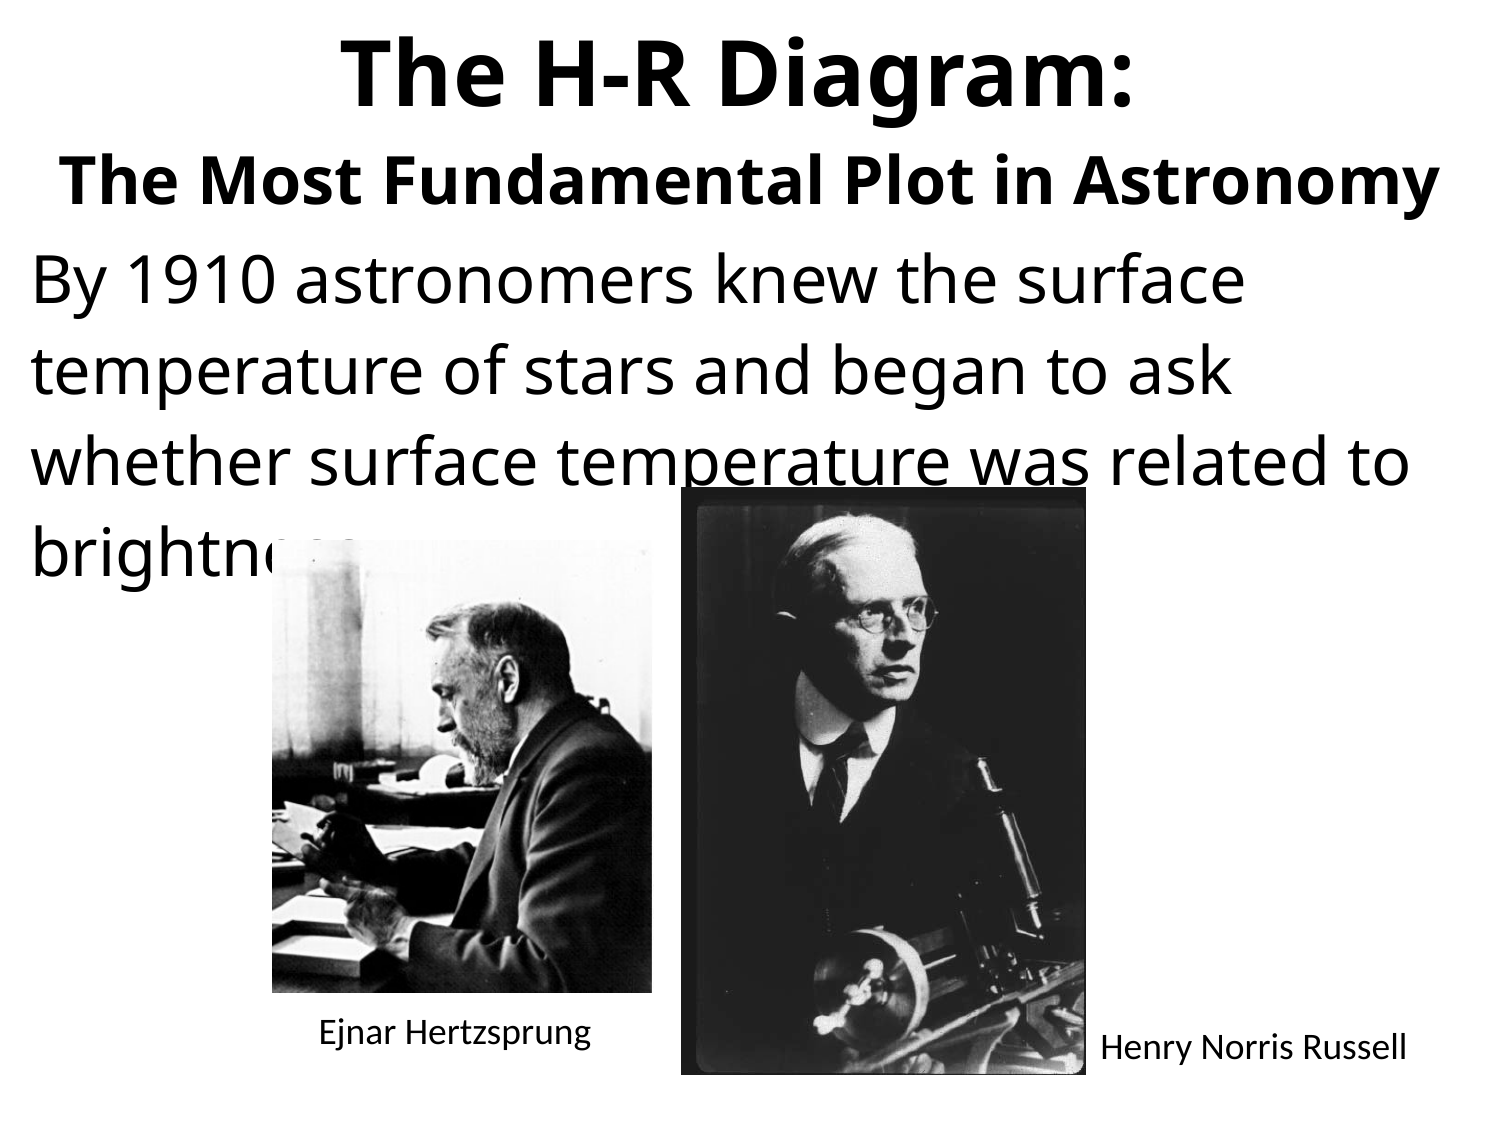

The H-R Diagram:
The Most Fundamental Plot in Astronomy
# By 1910 astronomers knew the surface temperature of stars and began to ask whether surface temperature was related to brightness.
Ejnar Hertzsprung
Henry Norris Russell